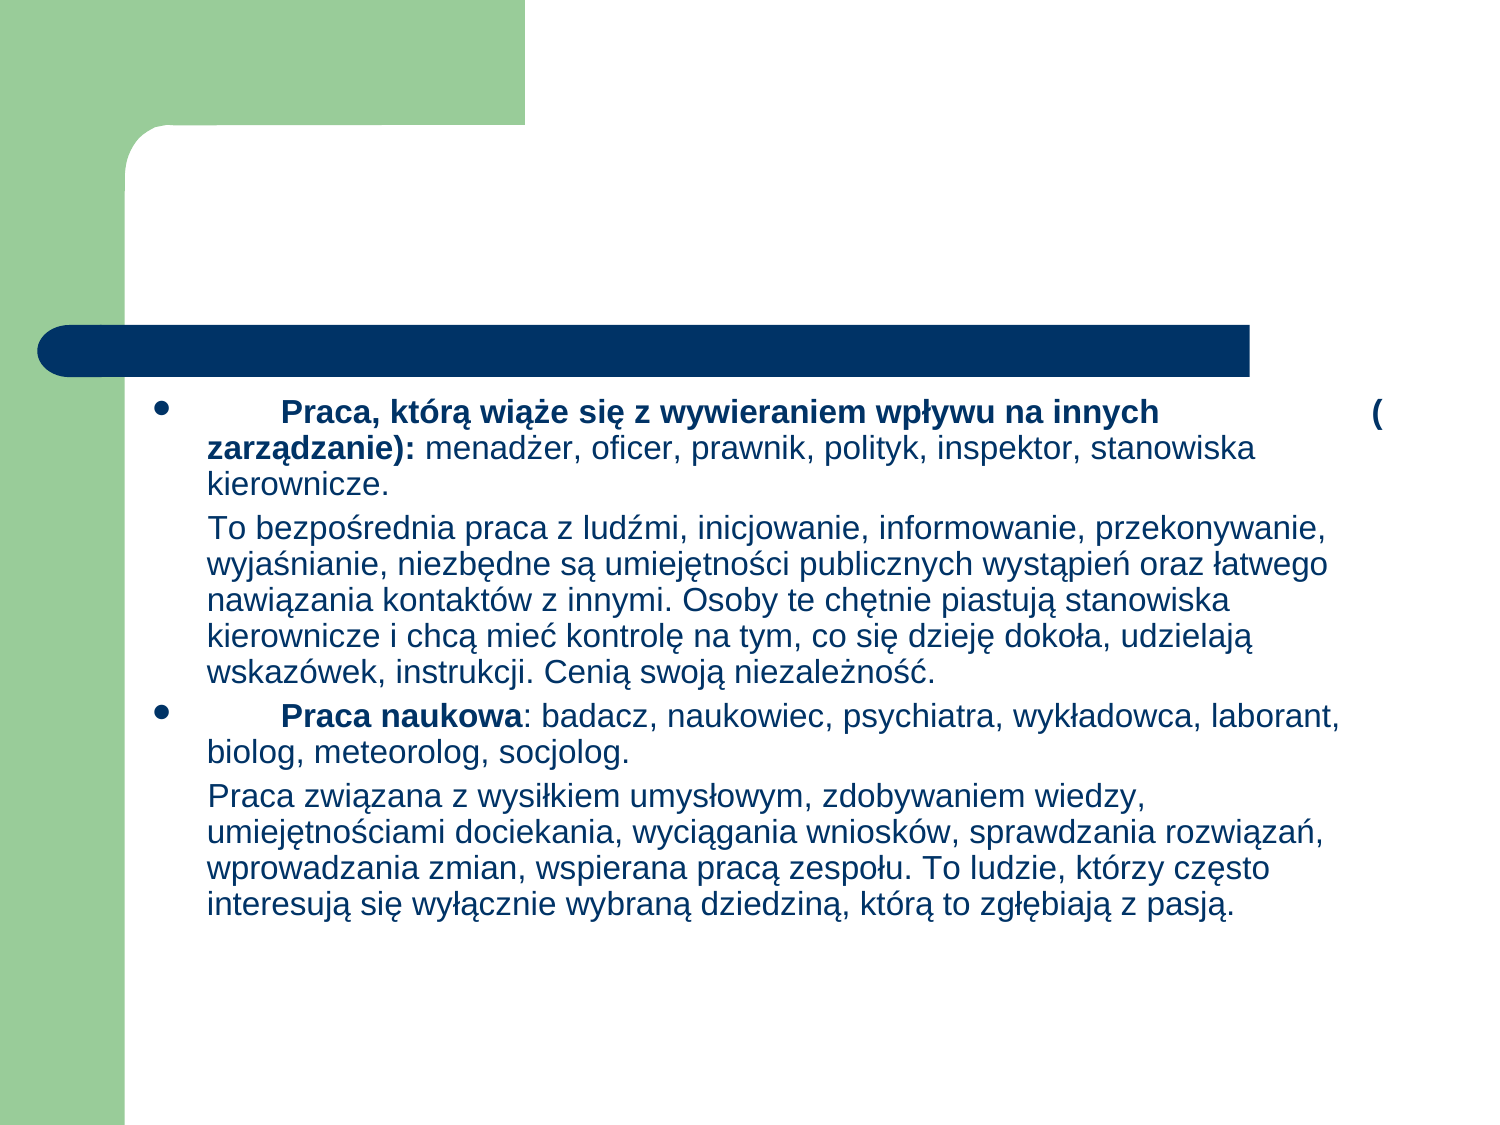

# Praca, którą wiąże się z wywieraniem wpływu na innych ( zarządzanie): menadżer, oficer, prawnik, polityk, inspektor, stanowiska kierownicze.
 To bezpośrednia praca z ludźmi, inicjowanie, informowanie, przekonywanie, wyjaśnianie, niezbędne są umiejętności publicznych wystąpień oraz łatwego nawiązania kontaktów z innymi. Osoby te chętnie piastują stanowiska kierownicze i chcą mieć kontrolę na tym, co się dzieję dokoła, udzielają wskazówek, instrukcji. Cenią swoją niezależność.
 Praca naukowa: badacz, naukowiec, psychiatra, wykładowca, laborant, biolog, meteorolog, socjolog.
 Praca związana z wysiłkiem umysłowym, zdobywaniem wiedzy, umiejętnościami dociekania, wyciągania wniosków, sprawdzania rozwiązań, wprowadzania zmian, wspierana pracą zespołu. To ludzie, którzy często interesują się wyłącznie wybraną dziedziną, którą to zgłębiają z pasją.